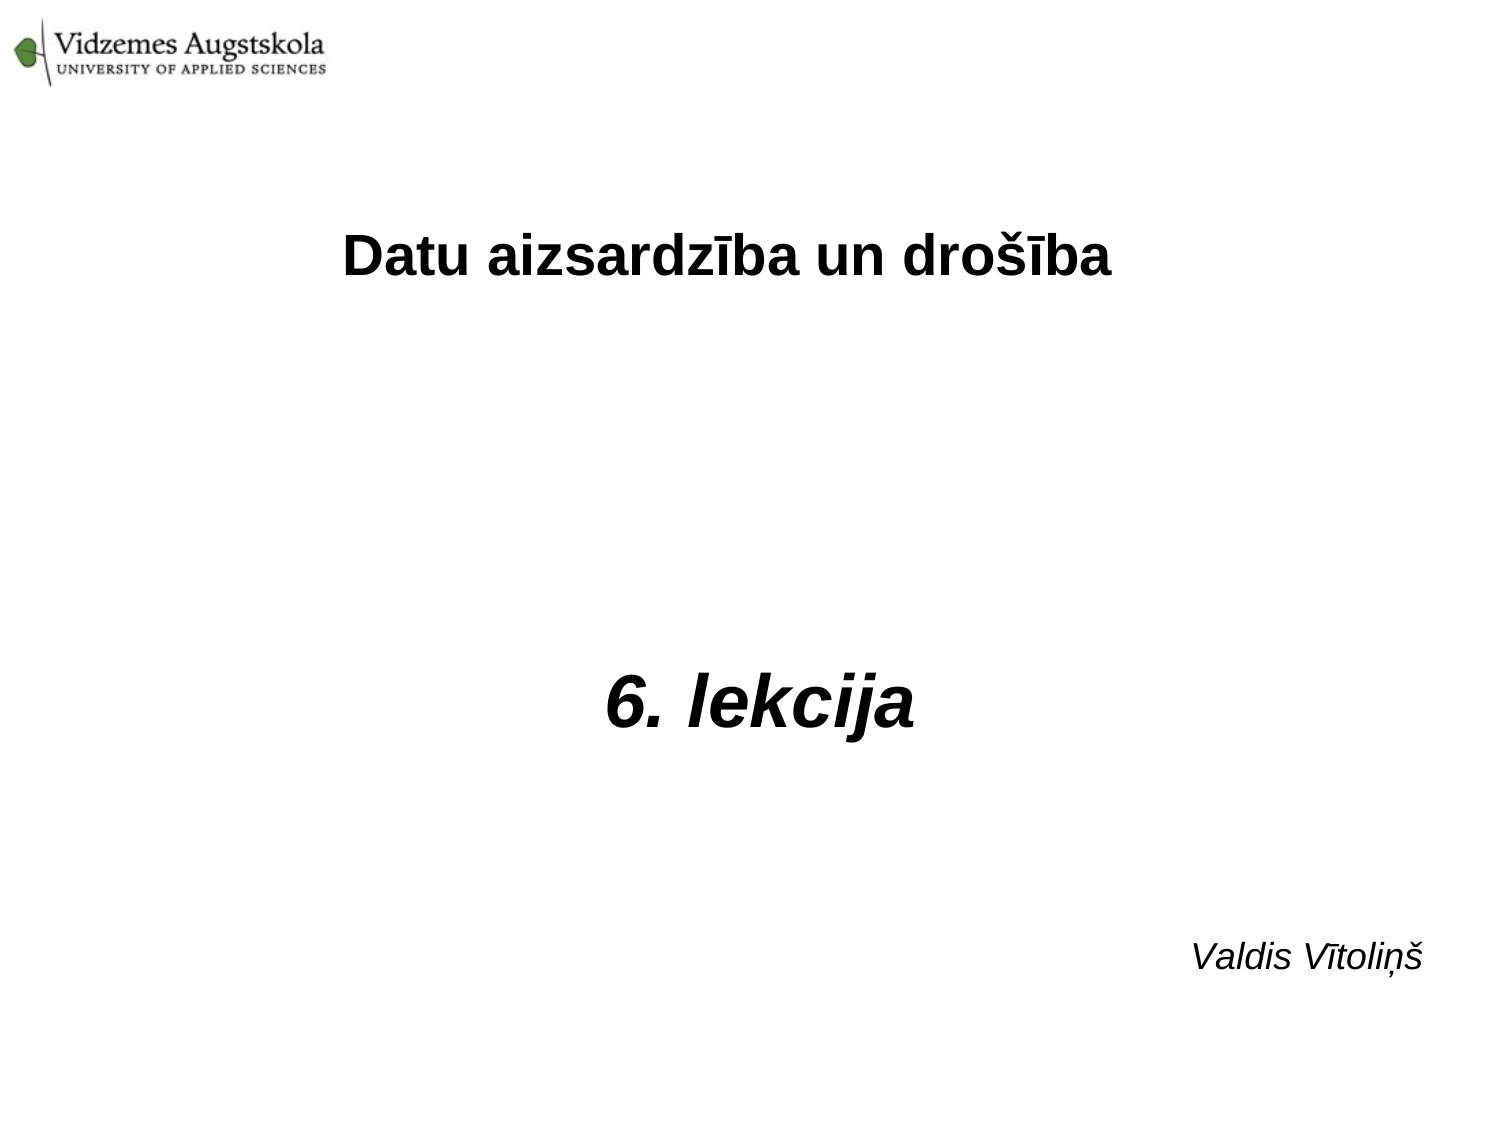

# Datu aizsardzība un drošība
6. lekcija
Valdis Vītoliņš